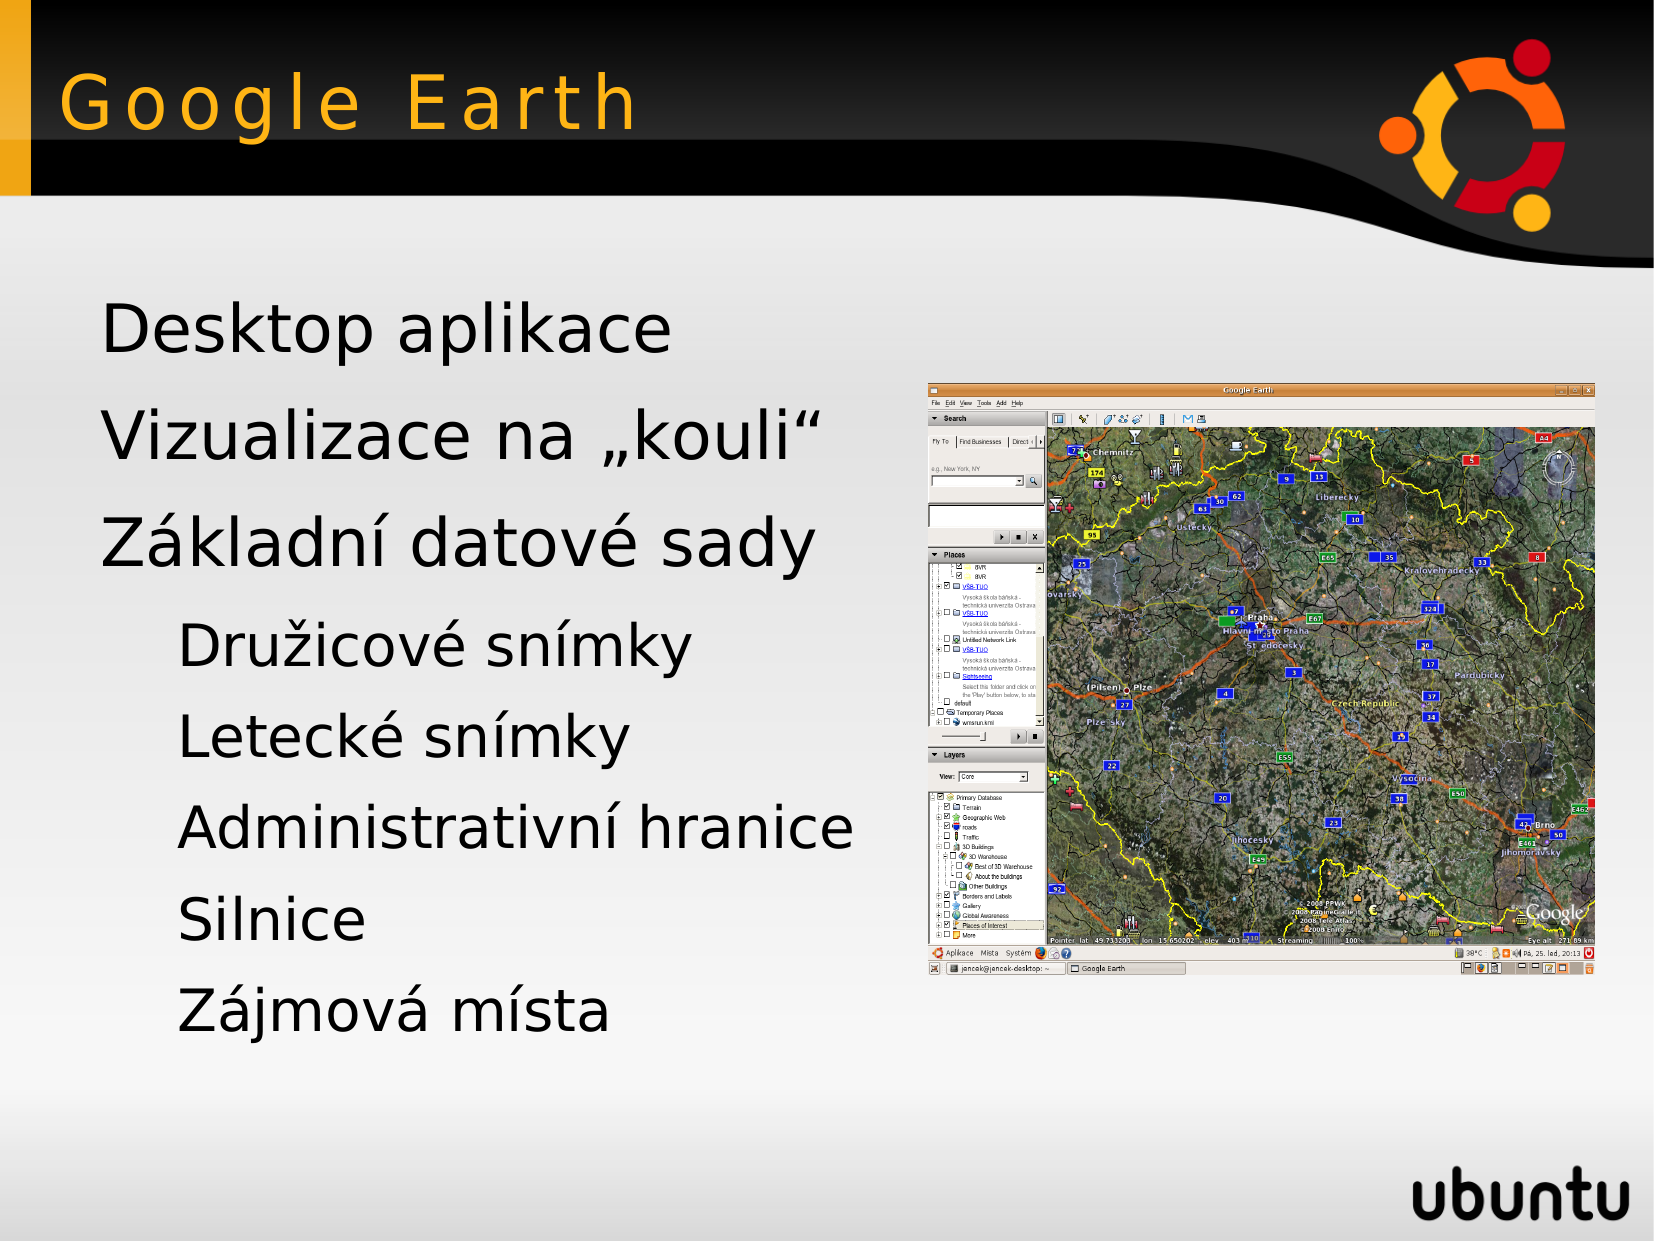

# Google Earth
Desktop aplikace
Vizualizace na „kouli“
Základní datové sady
Družicové snímky
Letecké snímky
Administrativní hranice
Silnice
Zájmová místa